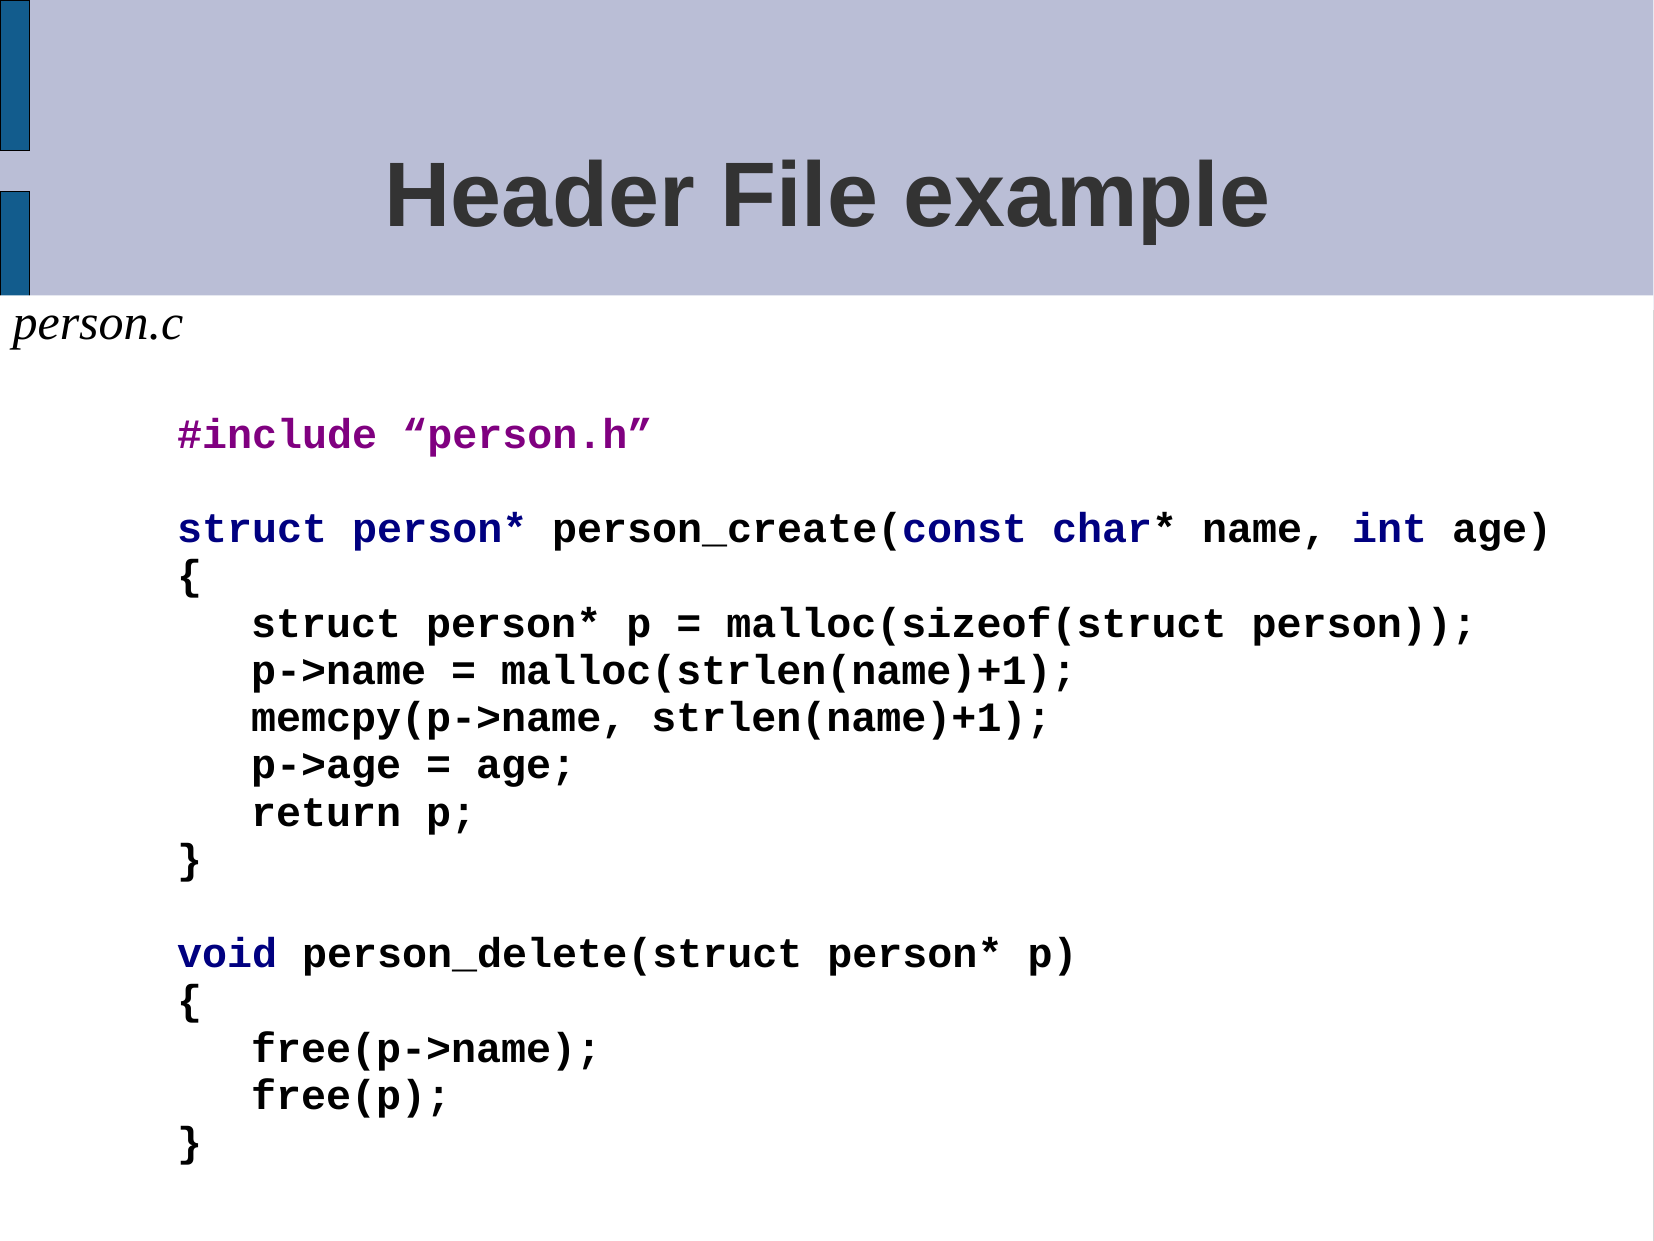

# Header File example
#include “person.h”
struct person* person_create(const char* name, int age)
{
	struct person* p = malloc(sizeof(struct person));
	p->name = malloc(strlen(name)+1);
	memcpy(p->name, strlen(name)+1);
	p->age = age;
	return p;
}
void person_delete(struct person* p)
{
	free(p->name);
	free(p);
}
 person.c